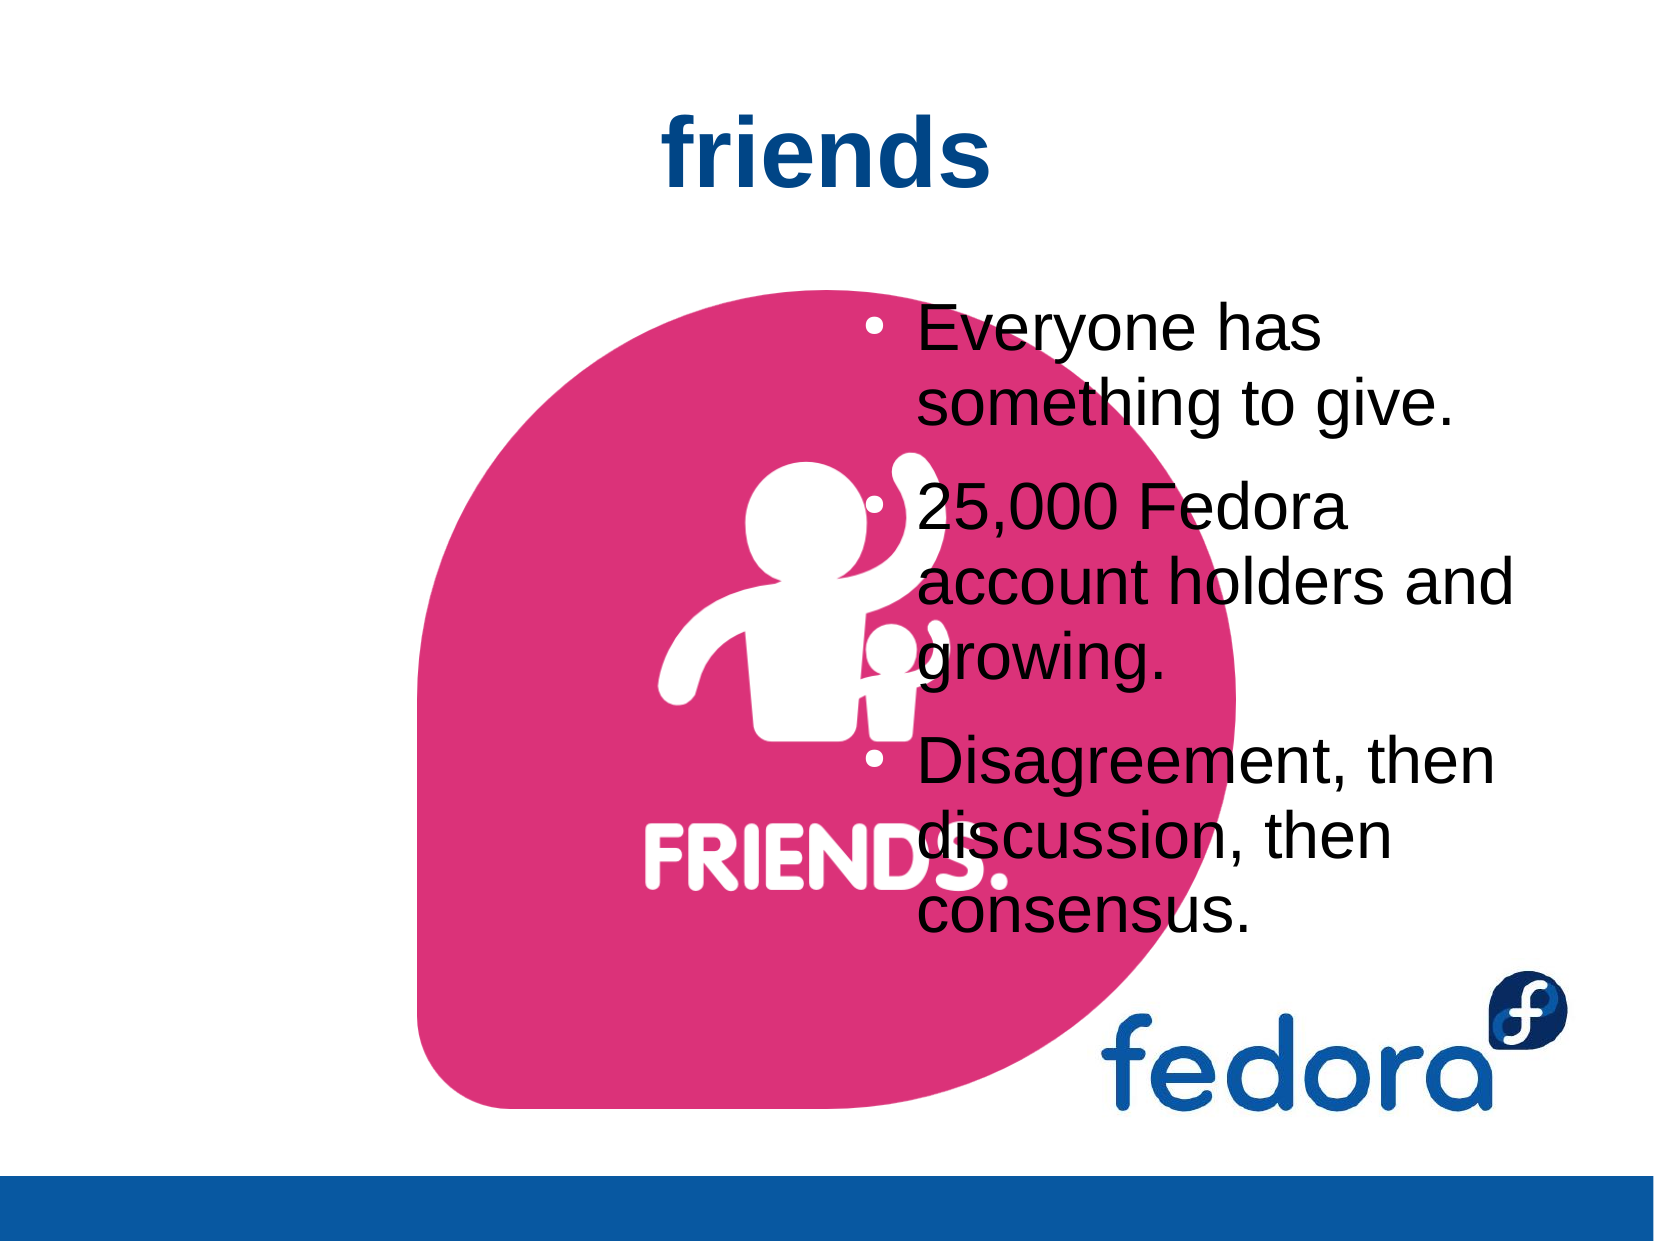

# friends
Everyone has something to give.
25,000 Fedora account holders and growing.
Disagreement, then discussion, then consensus.